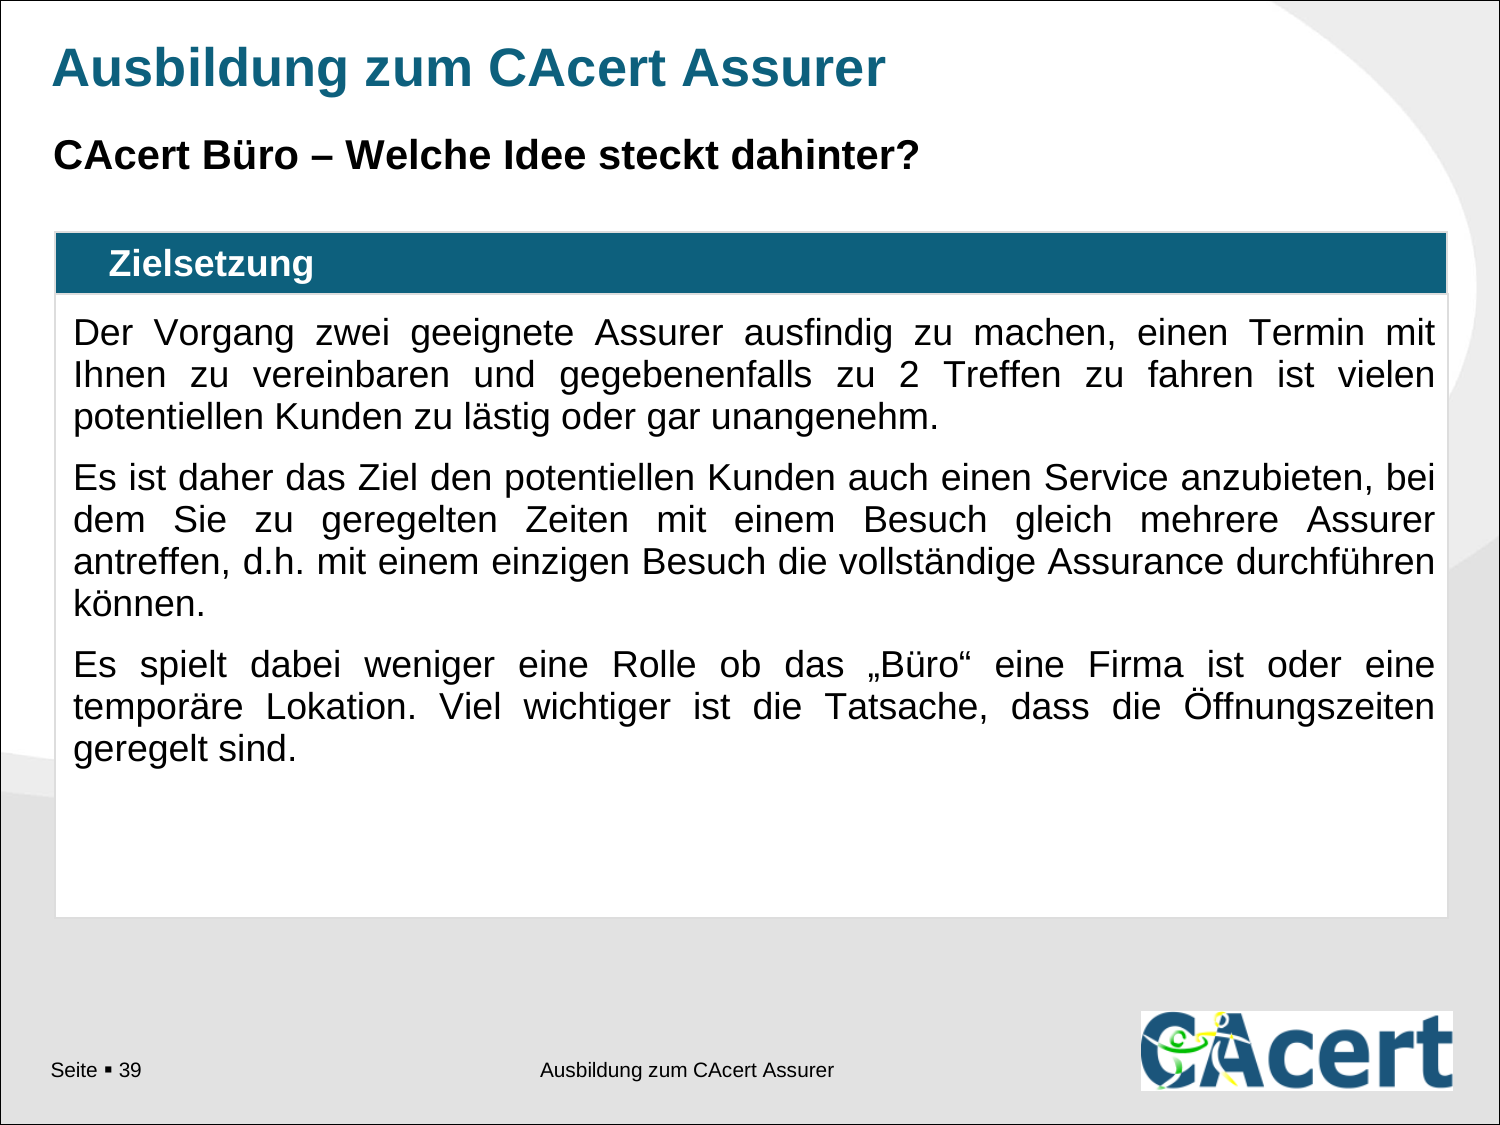

# Ausbildung zum CAcert Assurer
CAcert Büro – Welche Idee steckt dahinter?
Zielsetzung
Der Vorgang zwei geeignete Assurer ausfindig zu machen, einen Termin mit Ihnen zu vereinbaren und gegebenenfalls zu 2 Treffen zu fahren ist vielen potentiellen Kunden zu lästig oder gar unangenehm.
Es ist daher das Ziel den potentiellen Kunden auch einen Service anzubieten, bei dem Sie zu geregelten Zeiten mit einem Besuch gleich mehrere Assurer antreffen, d.h. mit einem einzigen Besuch die vollständige Assurance durchführen können.
Es spielt dabei weniger eine Rolle ob das „Büro“ eine Firma ist oder eine temporäre Lokation. Viel wichtiger ist die Tatsache, dass die Öffnungszeiten geregelt sind.
Ausbildung zum CAcert Assurer